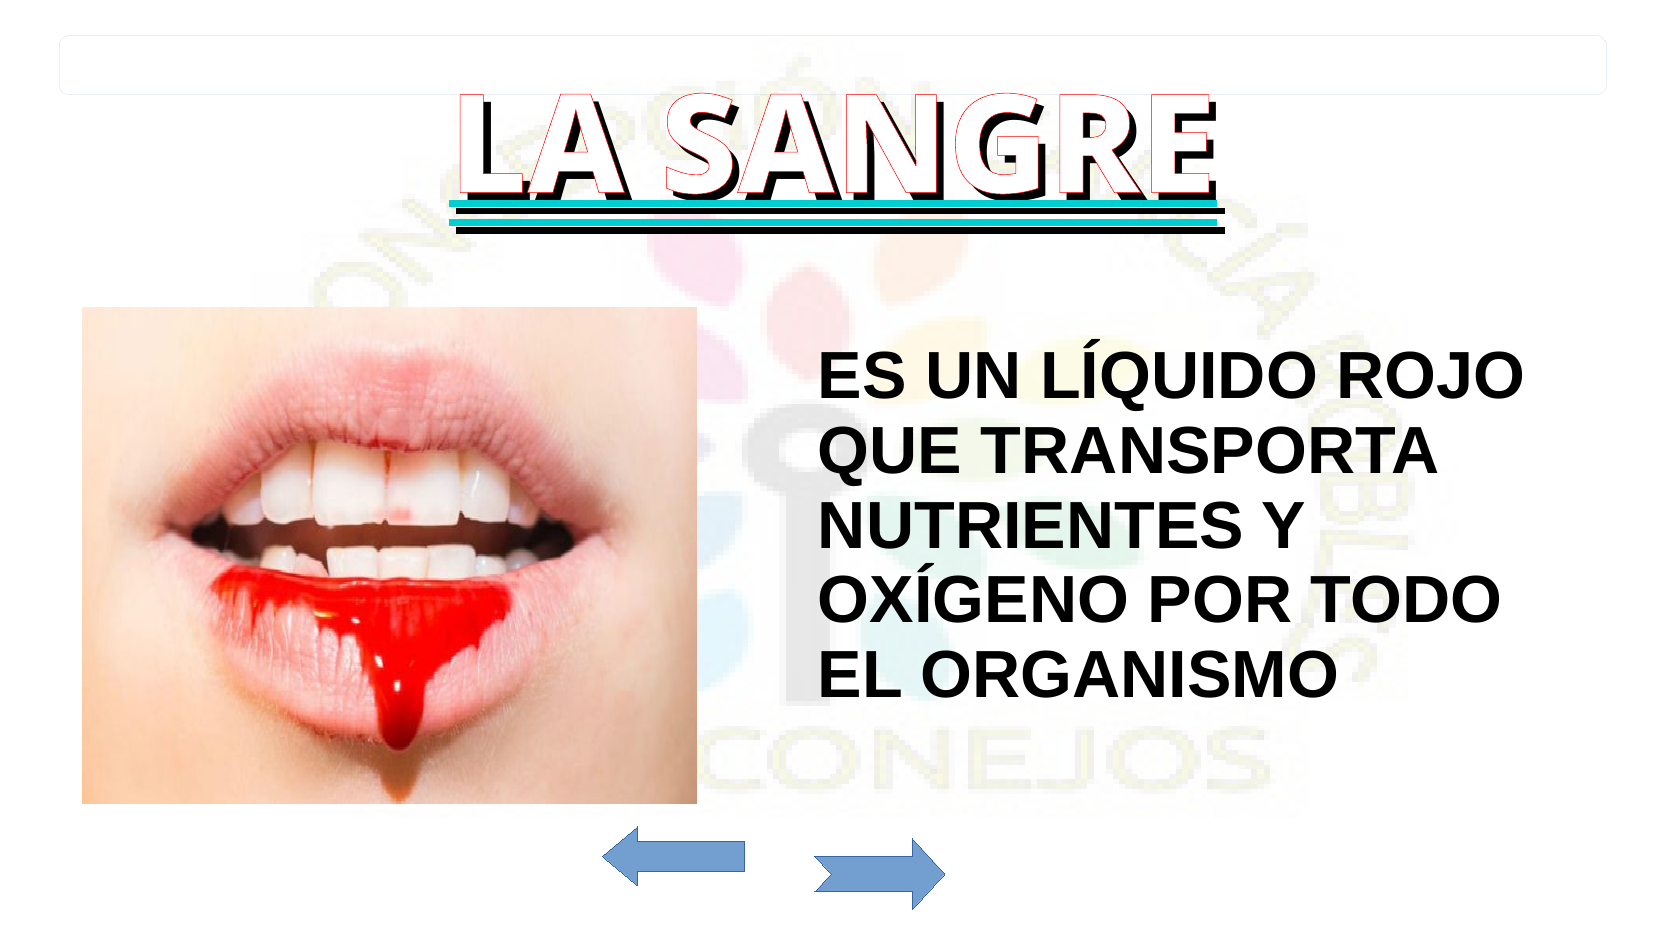

LA SANGRE
ES UN LÍQUIDO ROJO QUE TRANSPORTA NUTRIENTES Y OXÍGENO POR TODO EL ORGANISMO